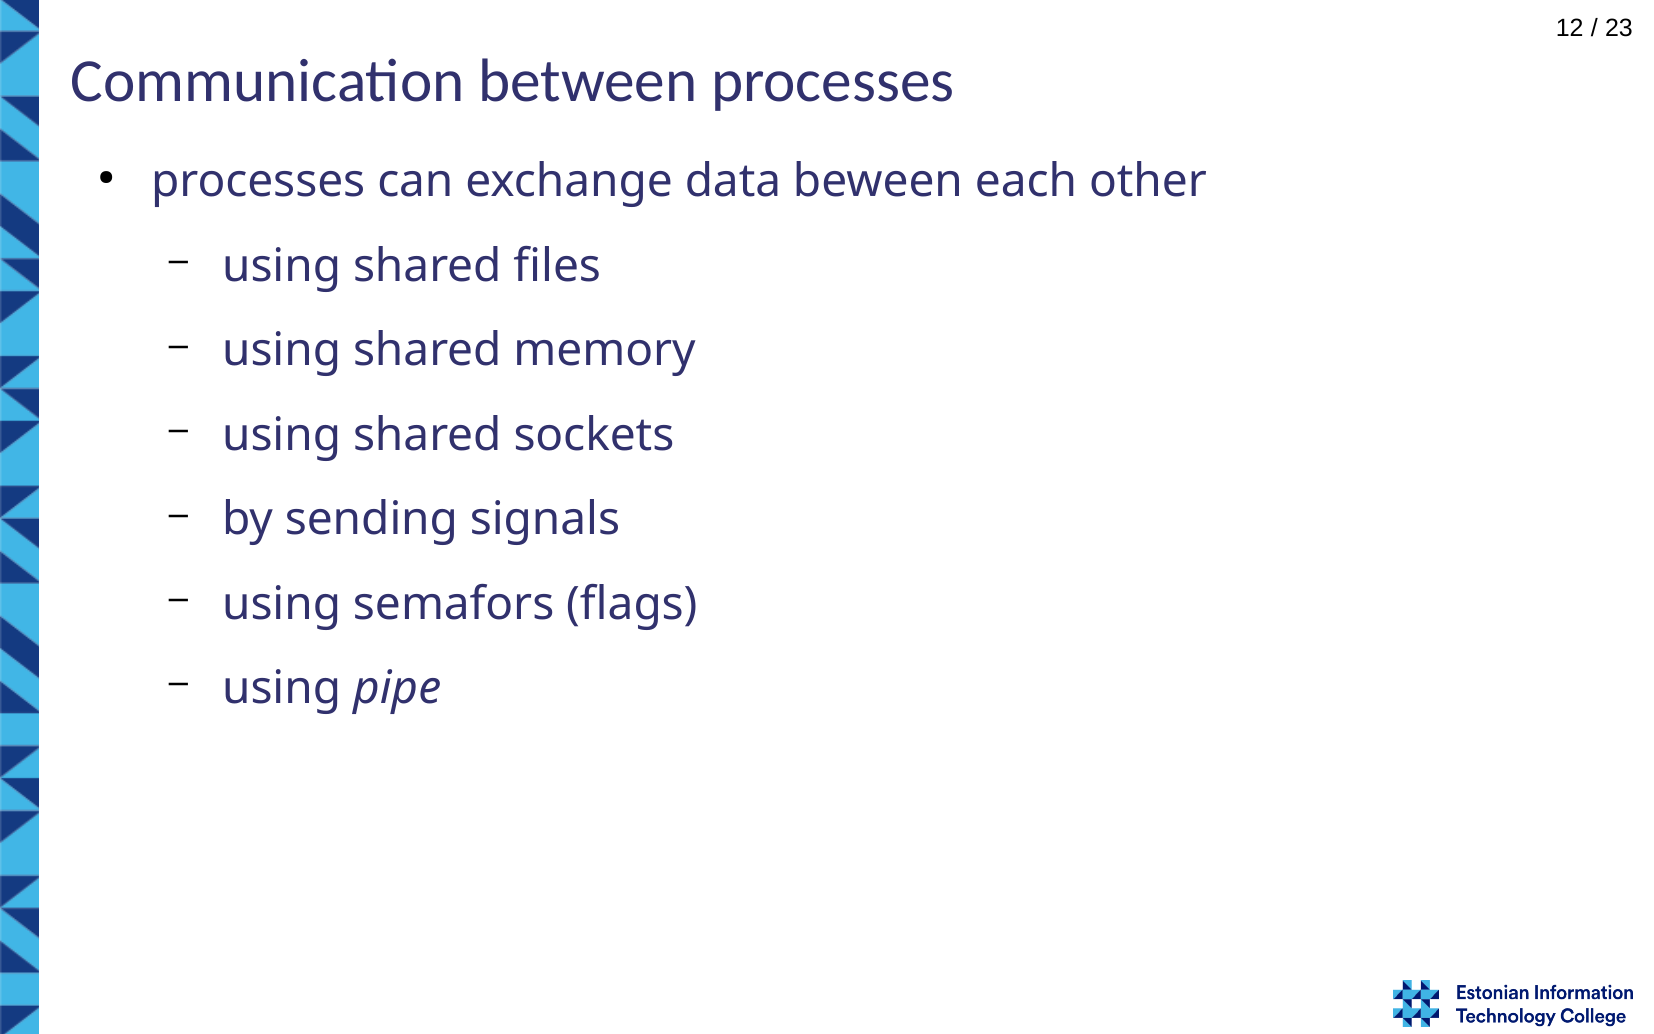

# Communication between processes
processes can exchange data beween each other
using shared files
using shared memory
using shared sockets
by sending signals
using semafors (flags)
using pipe